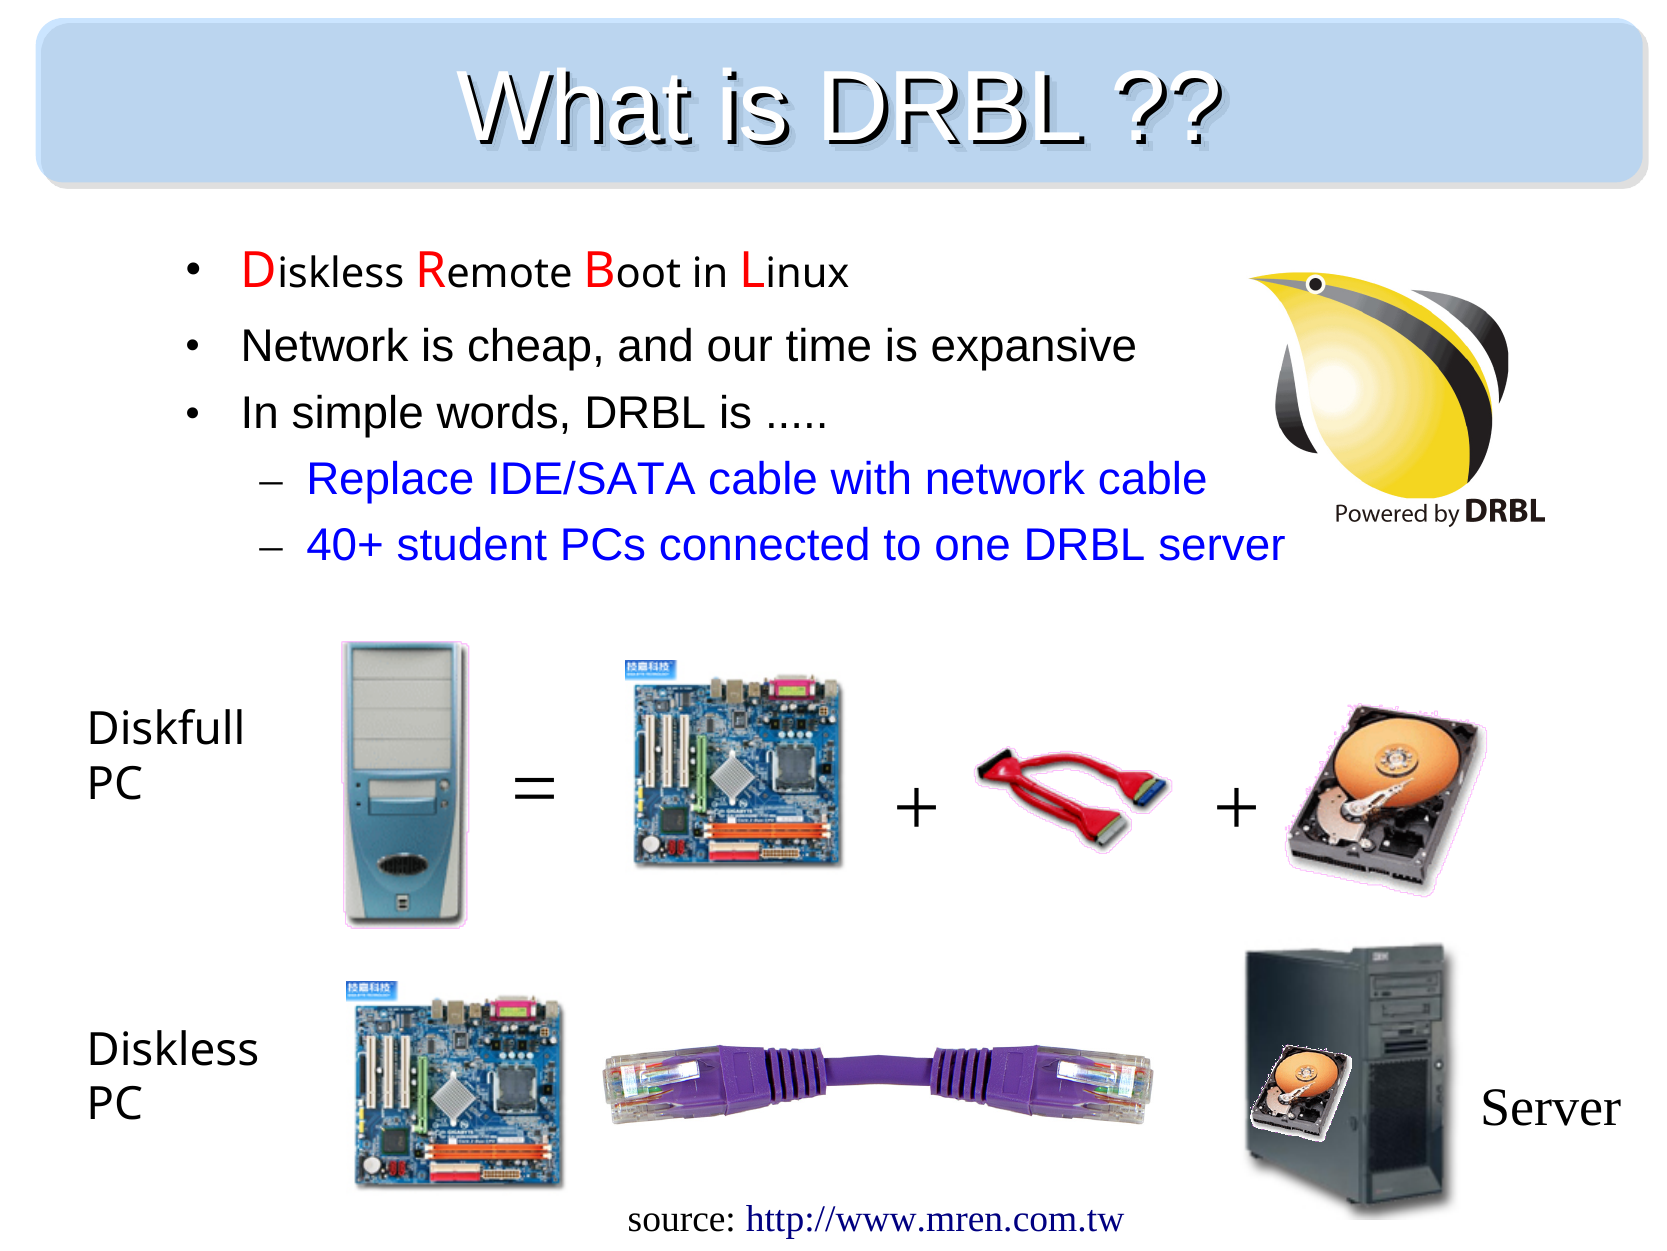

What is DRBL ??
# Diskless Remote Boot in Linux
Network is cheap, and our time is expansive
In simple words, DRBL is .....
Replace IDE/SATA cable with network cable
40+ student PCs connected to one DRBL server
Diskfull
PC
=
+
+
Diskless
PC
Server
source: http://www.mren.com.tw